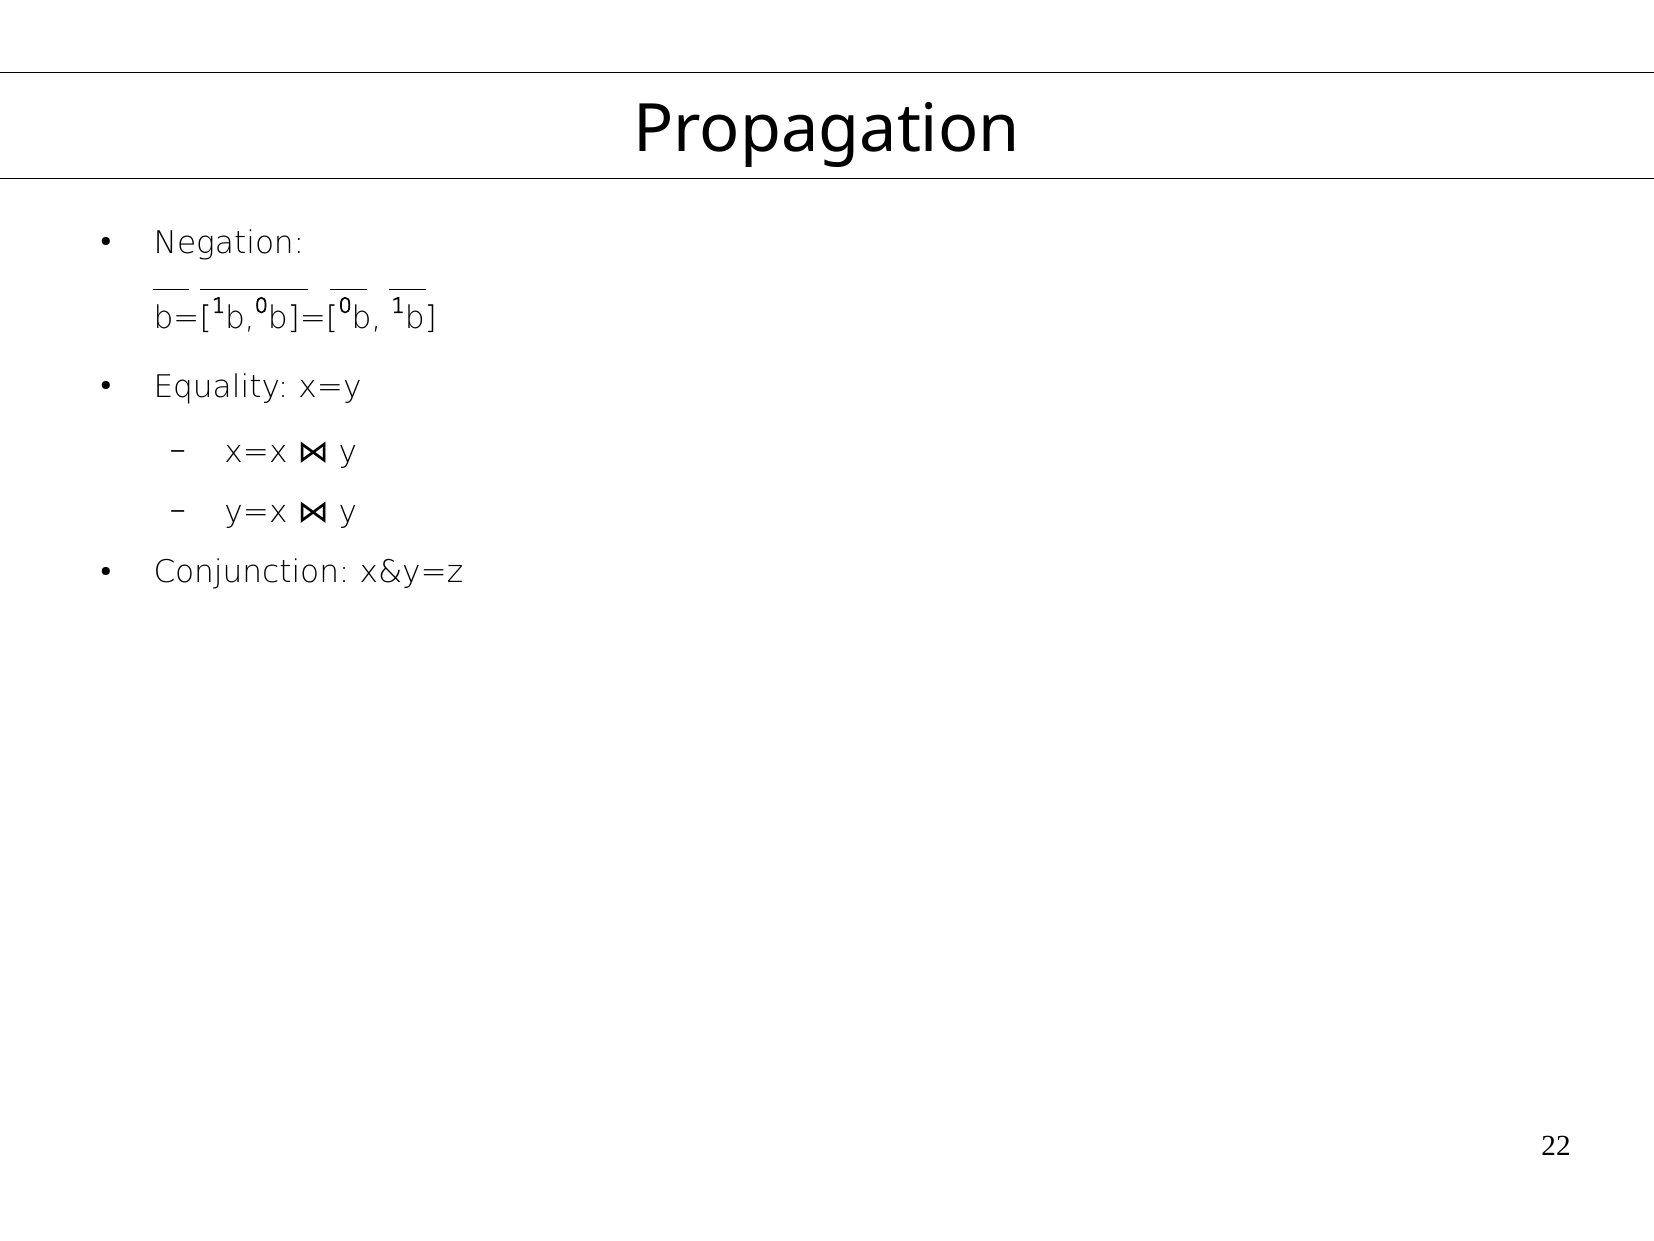

Now a more interesting propagation.
Propagation
# Negation:
b=[1b,0b]=[0b, 1b]
Equality: x=y
x=x ⋈ y
y=x ⋈ y
Conjunction: x&y=z
22